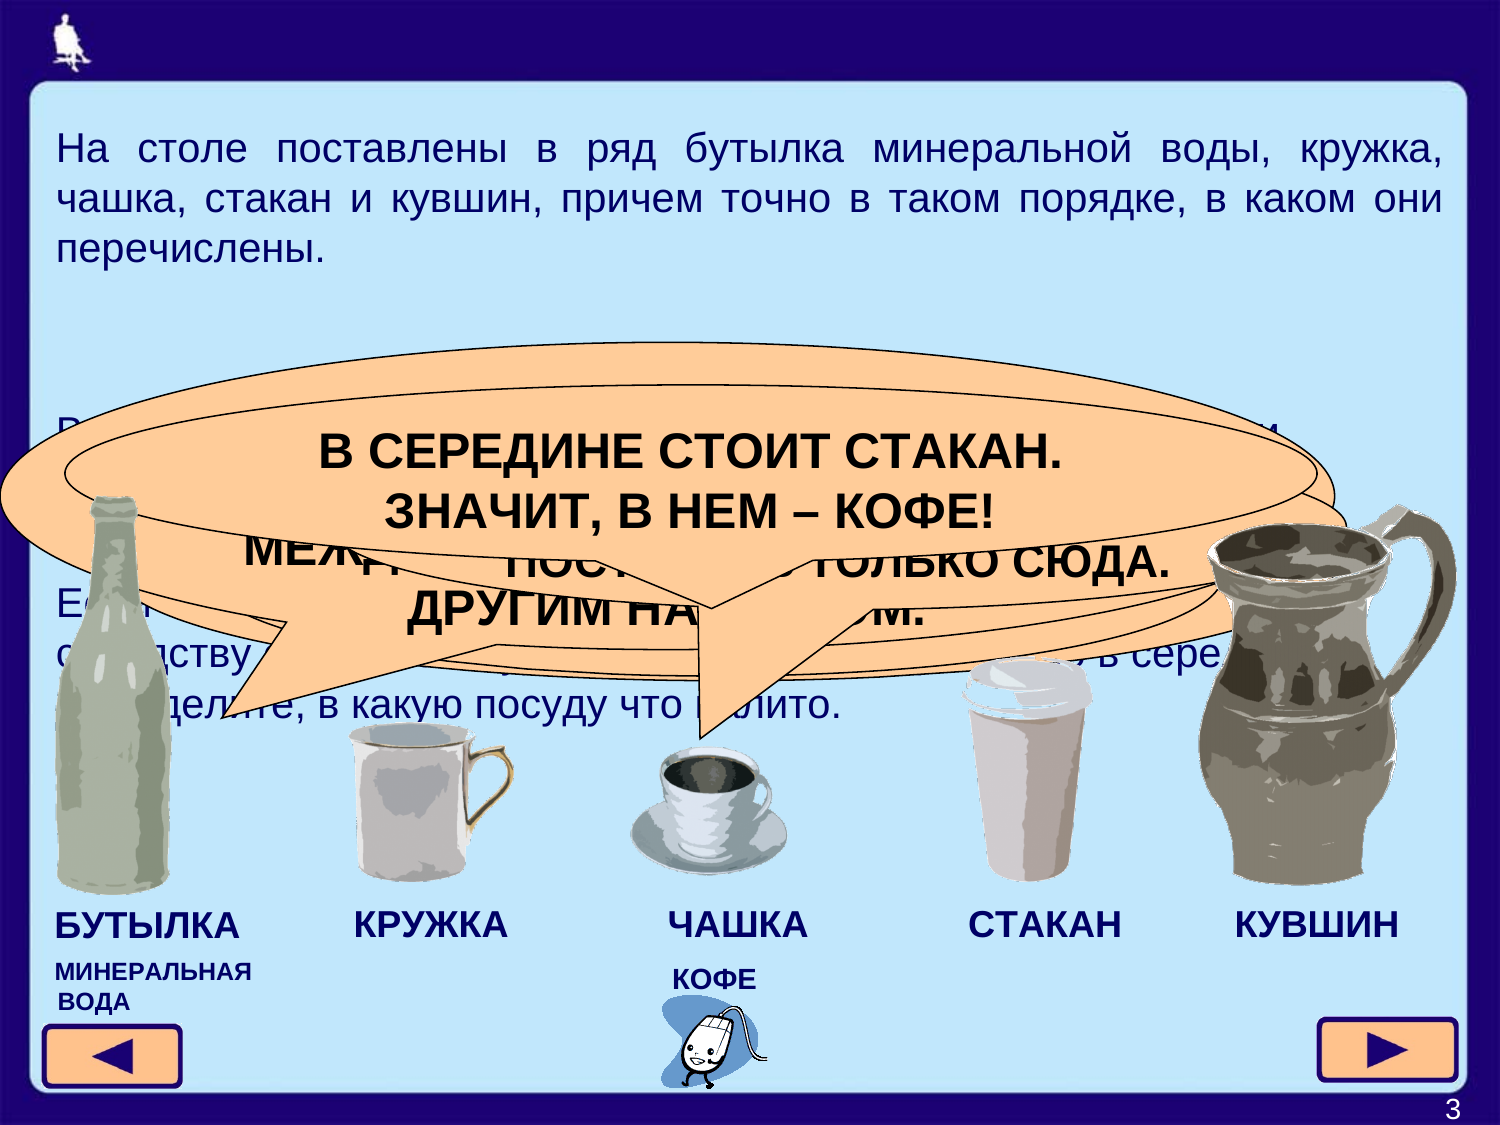

На столе поставлены в ряд бутылка минеральной воды, кружка, чашка, стакан и кувшин, причем точно в таком порядке, в каком они перечислены.
СЮДА СТАКАН ПОСТАВИТЬ НЕЛЬЗЯ. ЗДЕСЬ ОН БУДЕТ СТОЯТЬ МЕЖДУ МИНЕРАЛЬНОЙ ВОДОЙ И ДРУГИМ НАПИТКОМ.
В СЕРЕДИНЕ СТОИТ СТАКАН. ЗНАЧИТ, В НЕМ – КОФЕ!
В них находятся различные напитки: кофе, чай, молоко, квас и минеральная вода, но неизвестно, какой напиток в каком сосуде.
СТАКАН МОЖНО ПОСТАВИТЬ ТОЛЬКО СЮДА.
СЕЙЧАС СТАКАН НЕ СТОИТ МЕЖДУ ЧАЕМ И МОЛОКОМ.
КУДА МОЖНО ПЕРЕСТАВИТЬ СТАКАН?
Если стакан поставить между посудой с чаем и молоком, то по соседству с молоком будет квас, а кофе будет точно в середине.
СТАКАН
Определите, в какую посуду что налито.
ЧАШКА
КРУЖКА
КУВШИН
БУТЫЛКА
#
МИНЕРАЛЬНАЯ ВОДА
КОФЕ